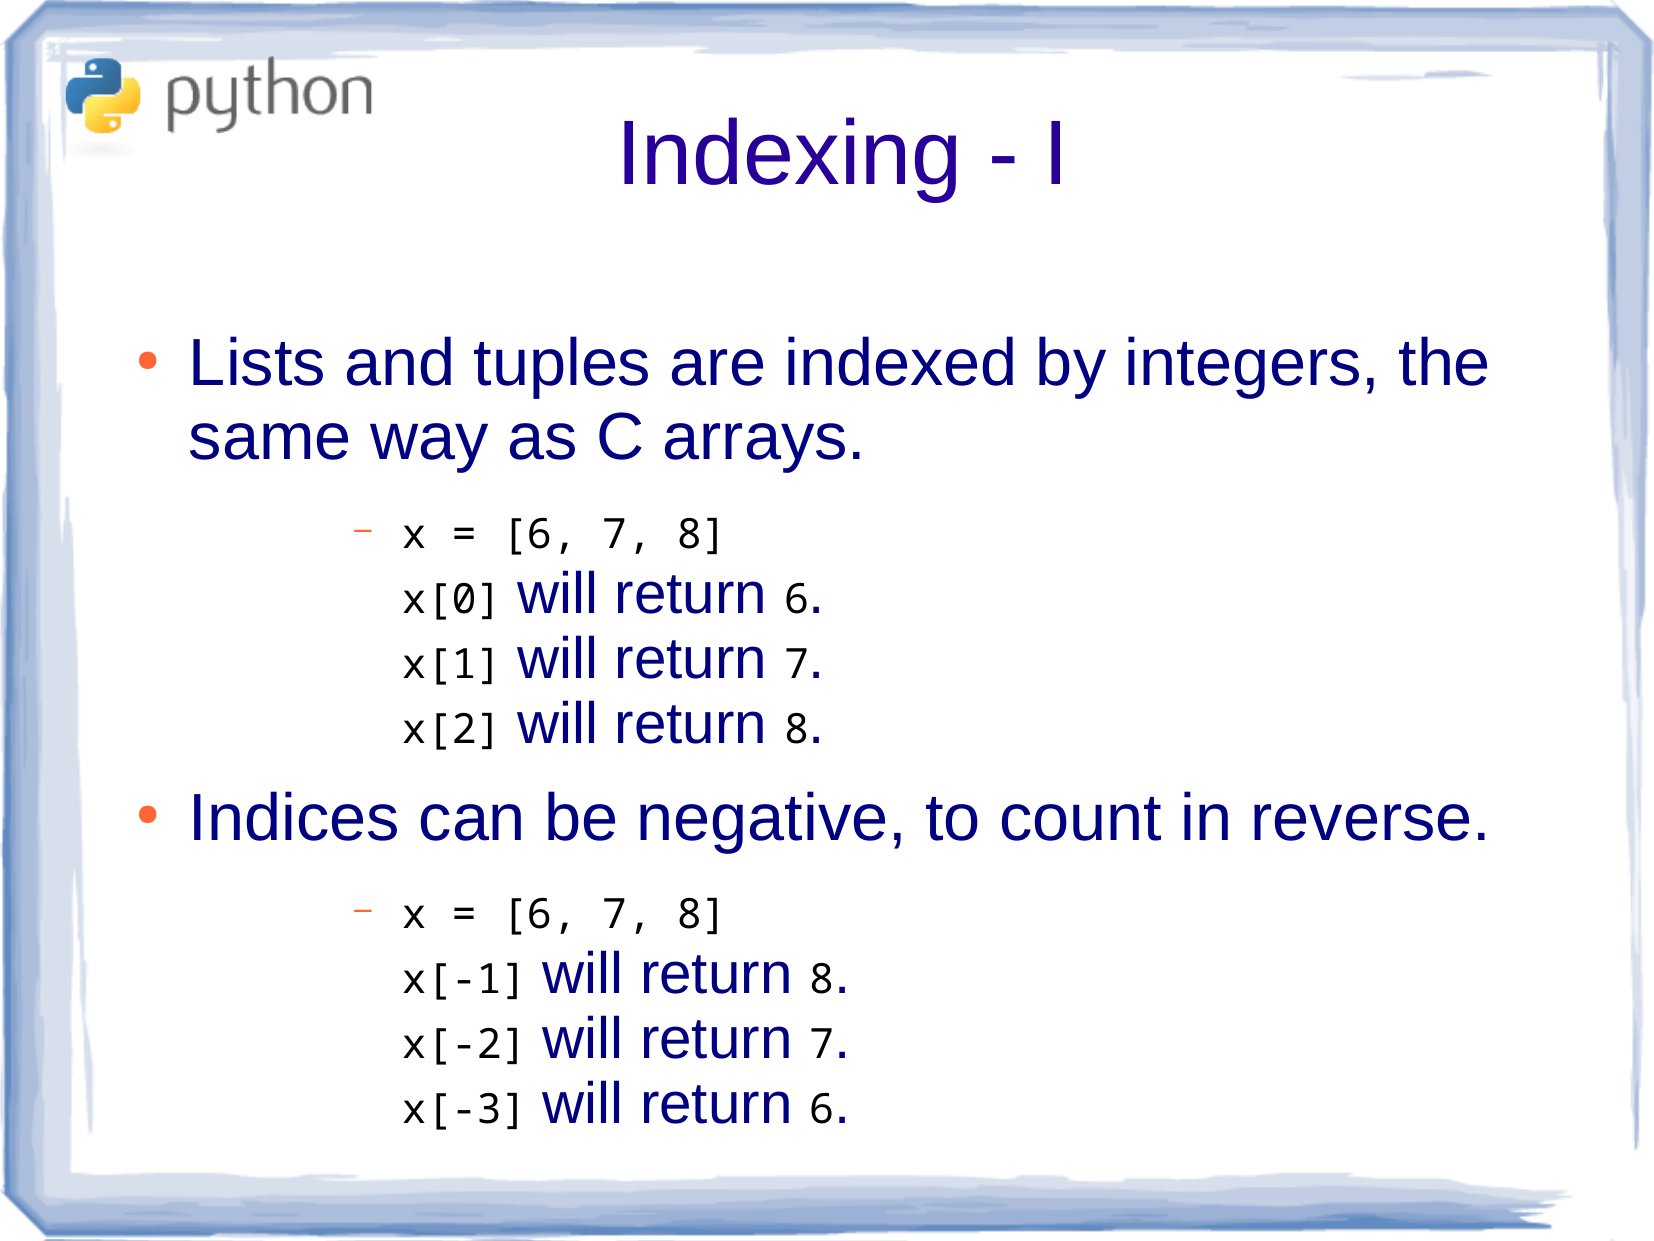

# Indexing - I
Lists and tuples are indexed by integers, the same way as C arrays.
x = [6, 7, 8]
x[0] will return 6.
x[1] will return 7.
x[2] will return 8.
Indices can be negative, to count in reverse.
x = [6, 7, 8]
x[-1] will return 8.
x[-2] will return 7.
x[-3] will return 6.